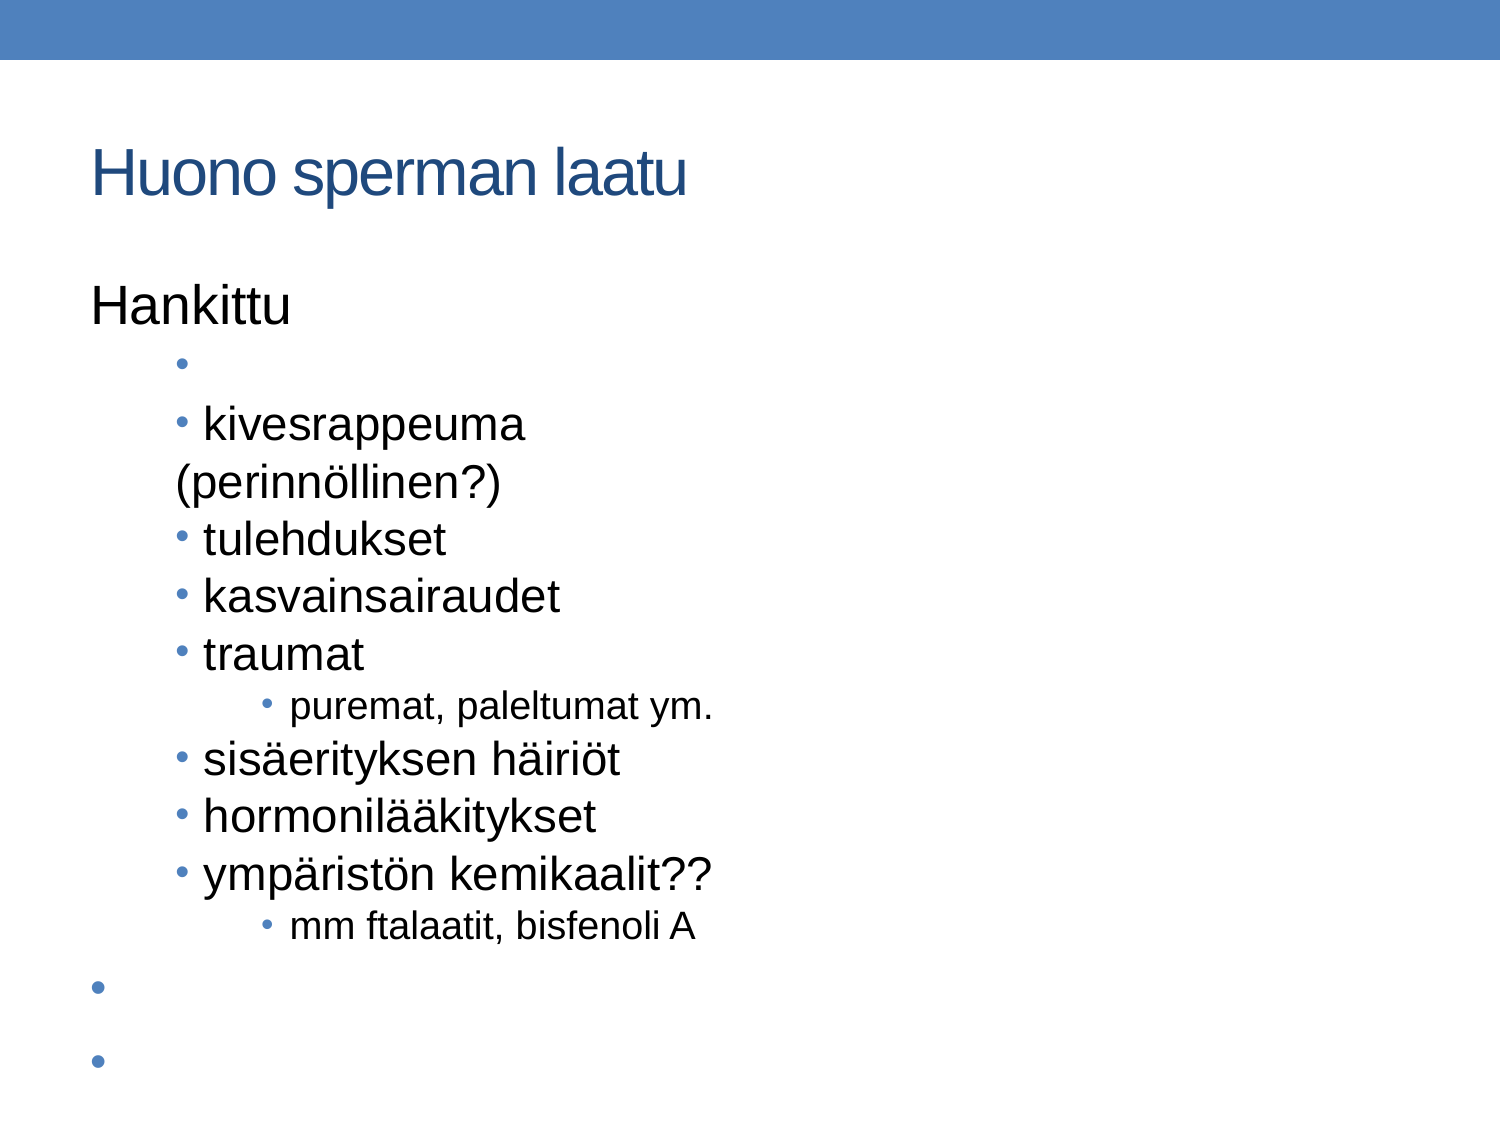

# Huono sperman laatu
Hankittu
kivesrappeuma
(perinnöllinen?)
tulehdukset
kasvainsairaudet
traumat
puremat, paleltumat ym.
sisäerityksen häiriöt
hormonilääkitykset
ympäristön kemikaalit??
mm ftalaatit, bisfenoli A